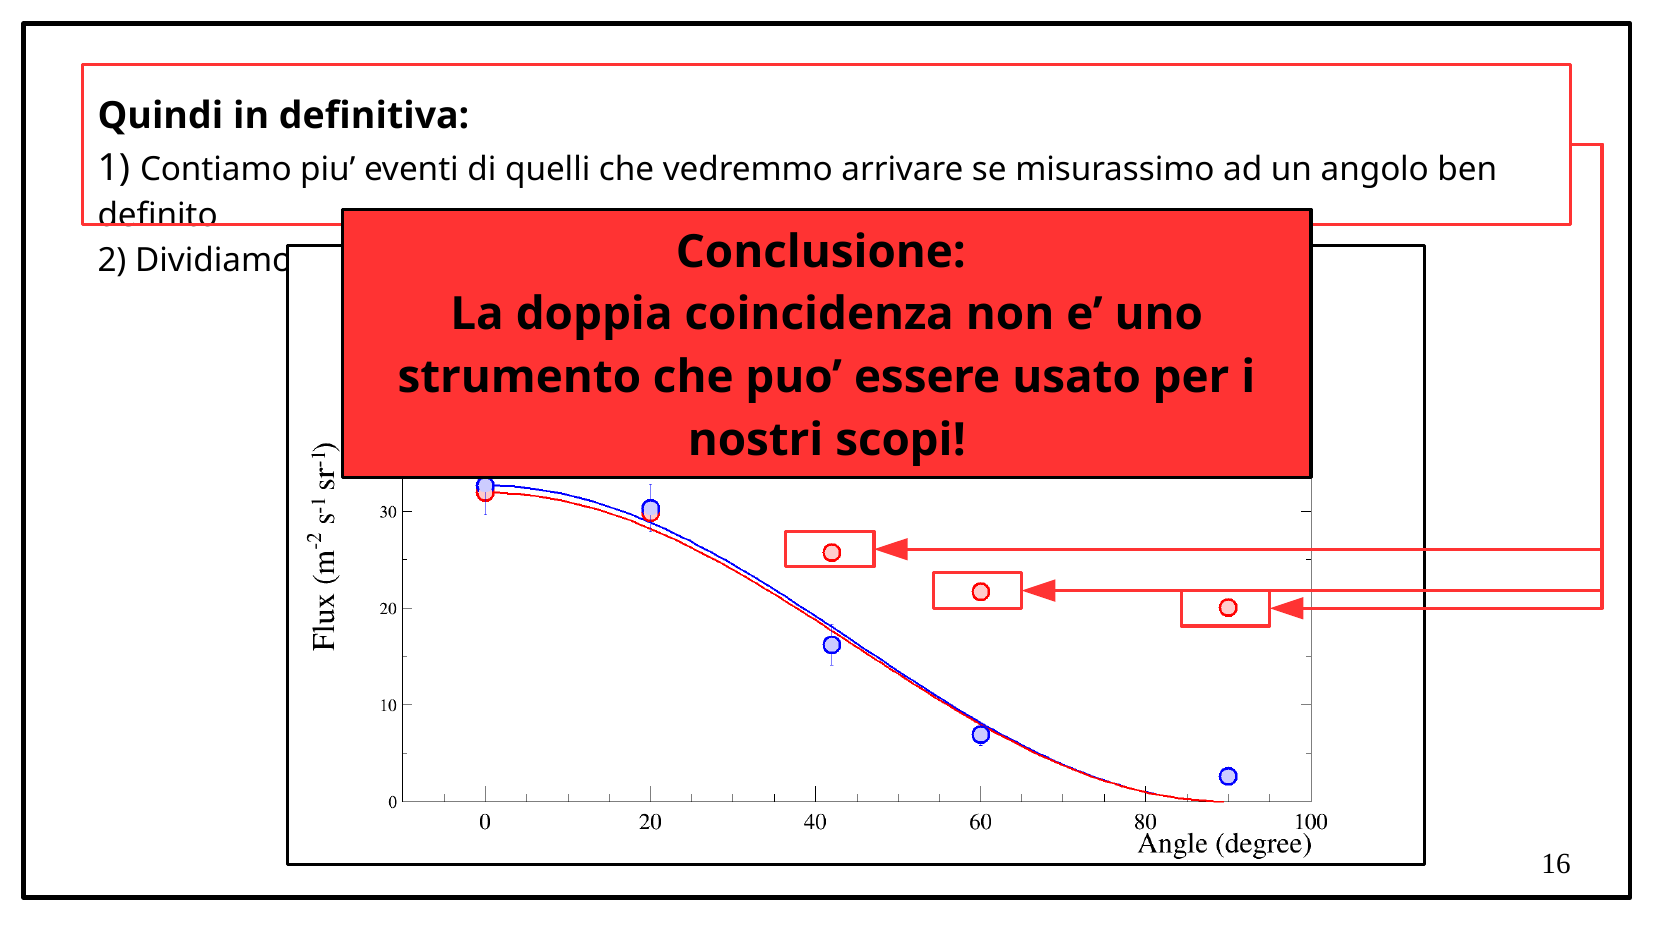

Quindi in definitiva:
1) Contiamo piu’ eventi di quelli che vedremmo arrivare se misurassimo ad un angolo ben definito
2) Dividiamo per una accettanza troppo piccola
Conclusione:
La doppia coincidenza non e’ uno strumento che puo’ essere usato per i nostri scopi!
16